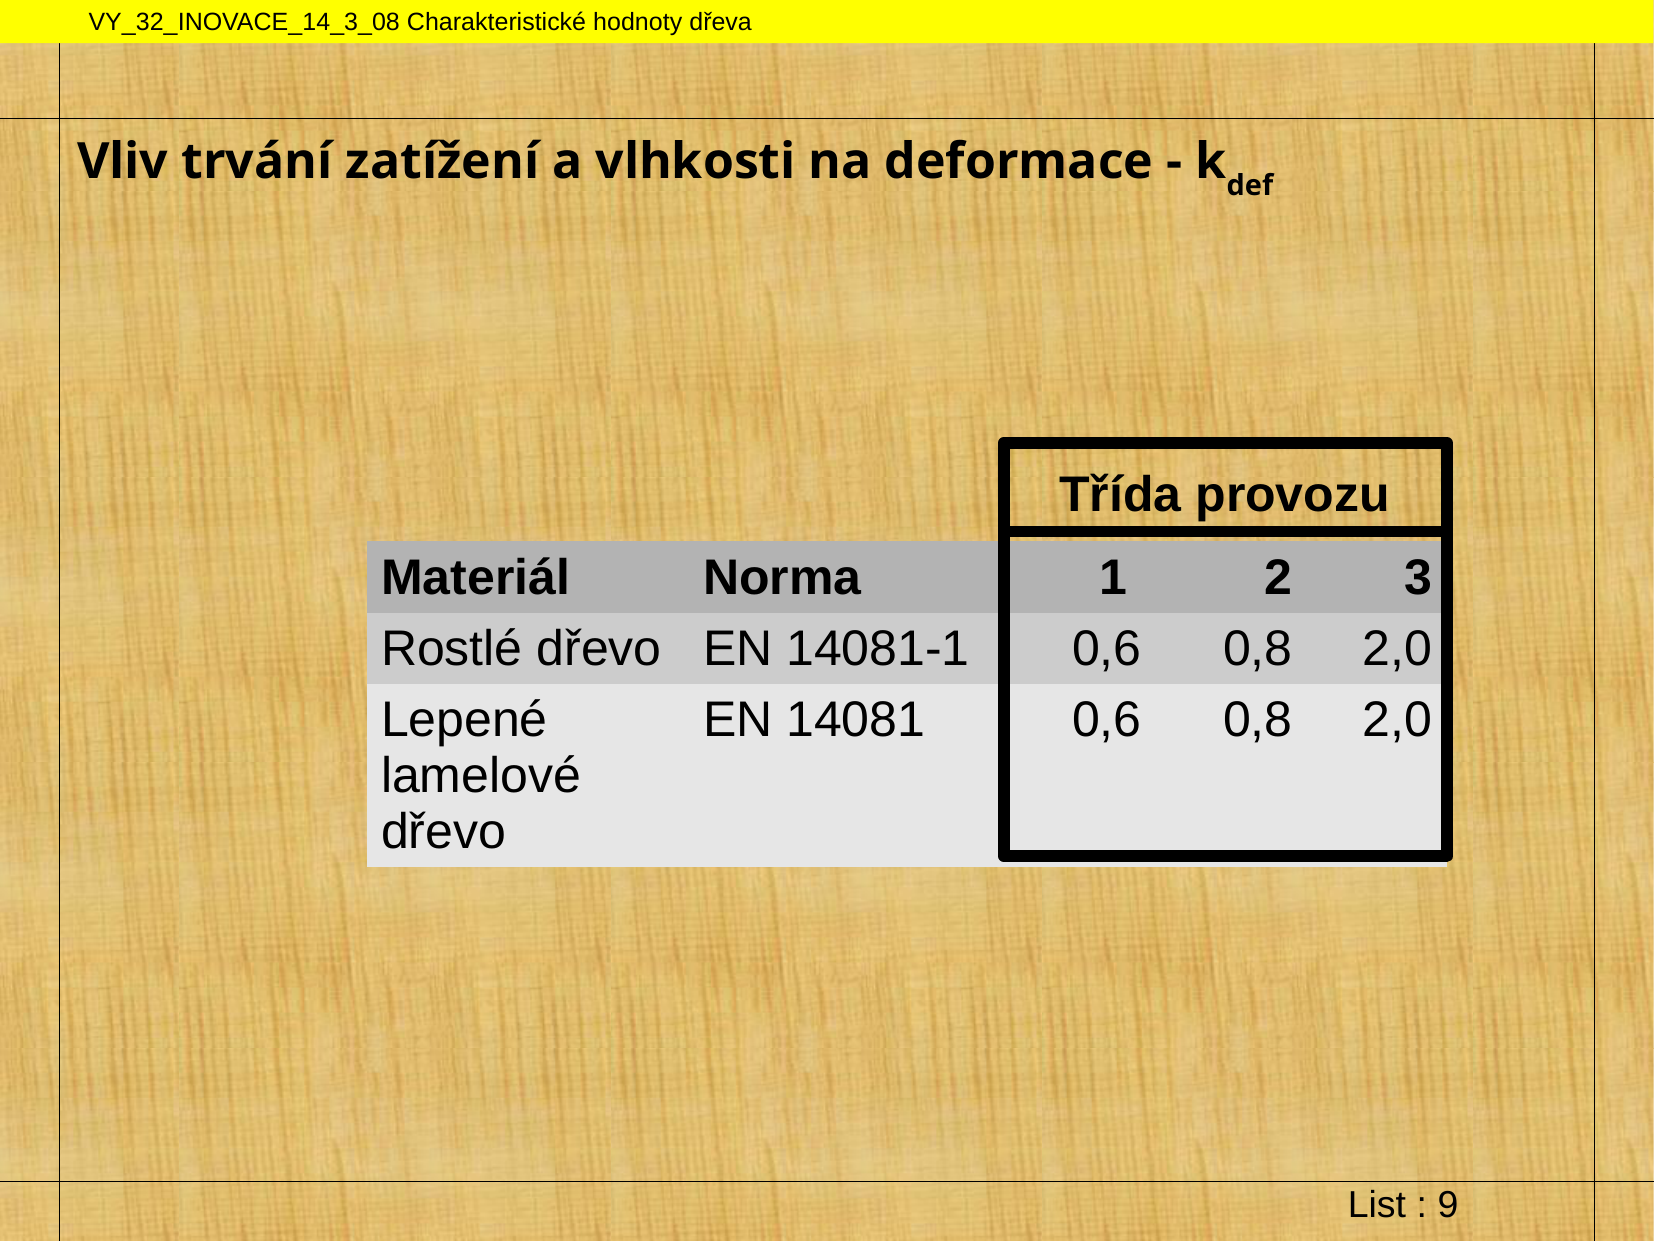

VY_32_INOVACE_14_3_08 Charakteristické hodnoty dřeva
Vliv trvání zatížení a vlhkosti na deformace - kdef
Třída provozu
| Materiál | Norma | 1 | 2 | 3 |
| --- | --- | --- | --- | --- |
| Rostlé dřevo | EN 14081-1 | 0,6 | 0,8 | 2,0 |
| Lepené lamelové dřevo | EN 14081 | 0,6 | 0,8 | 2,0 |
List :